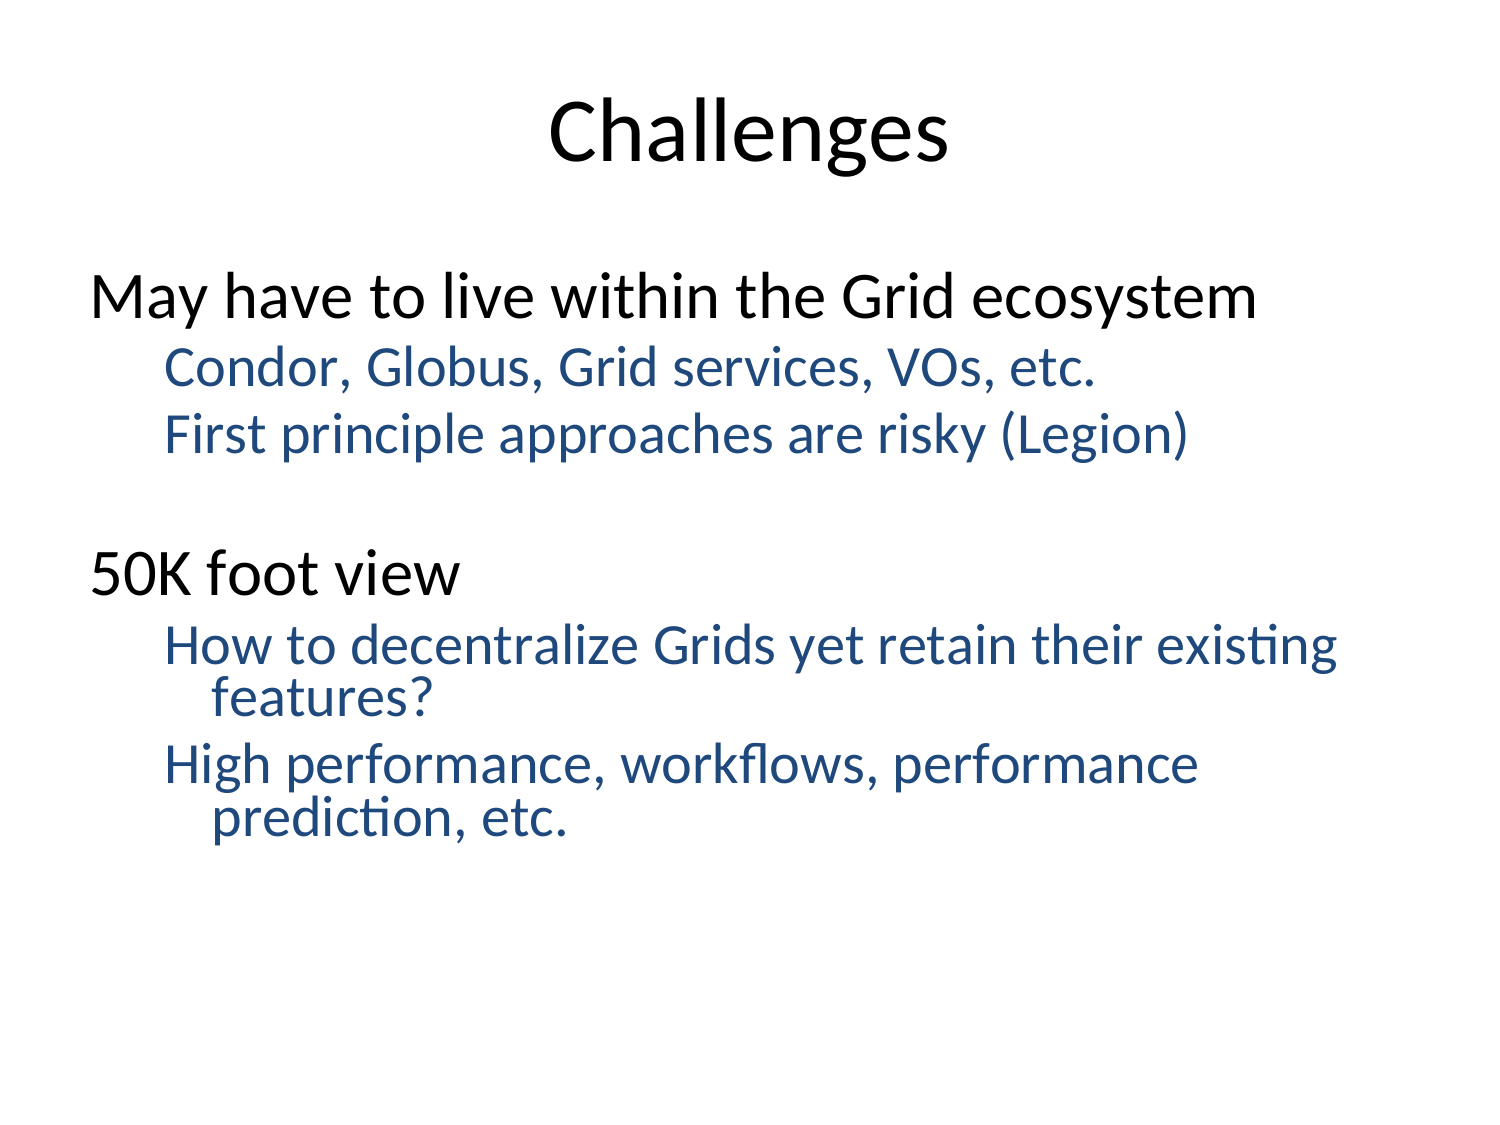

# Challenges
May have to live within the Grid ecosystem
Condor, Globus, Grid services, VOs, etc.
First principle approaches are risky (Legion)
50K foot view
How to decentralize Grids yet retain their existing features?
High performance, workflows, performance prediction, etc.